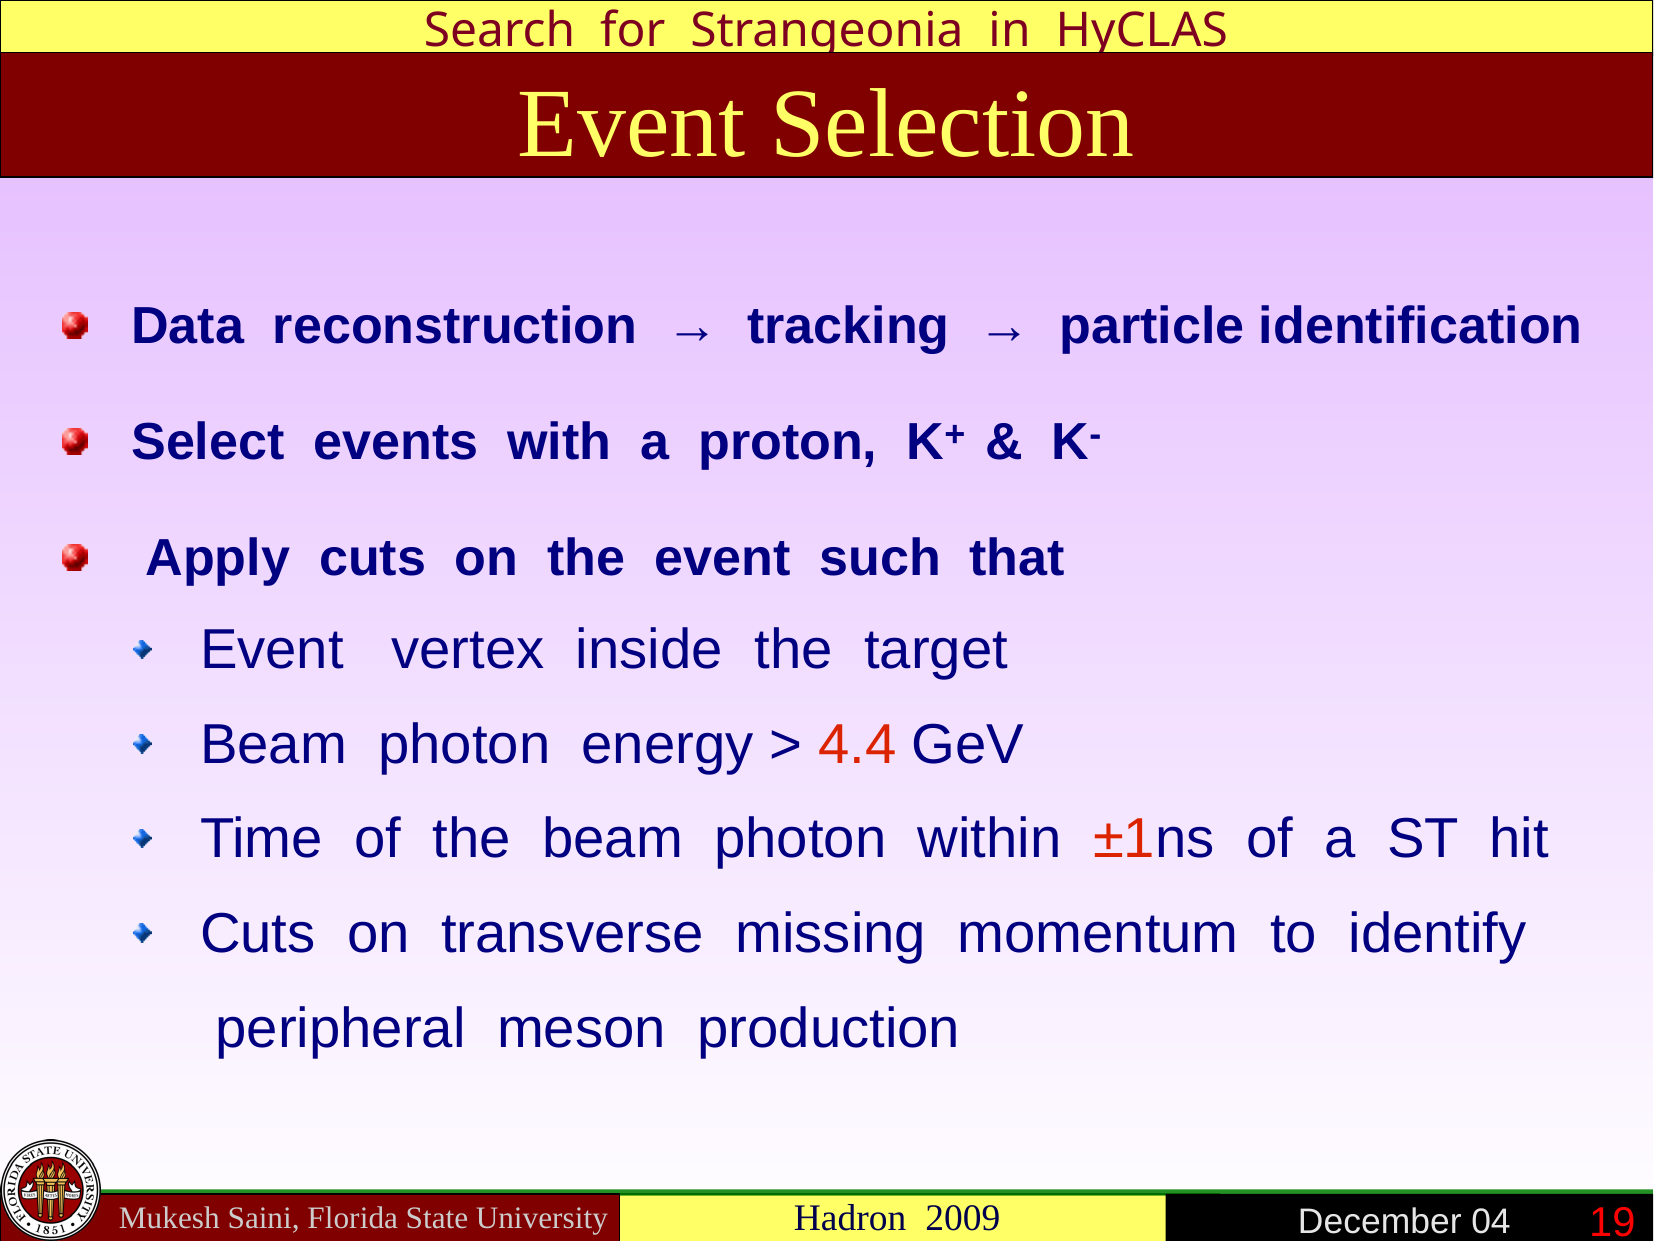

Event Selection
 Data reconstruction → tracking → particle identification
 Select events with a proton, K+ & K-
 Apply cuts on the event such that
 Event vertex inside the target
 Beam photon energy > 4.4 GeV
 Time of the beam photon within ±1ns of a ST hit
 Cuts on transverse missing momentum to identify peripheral meson production